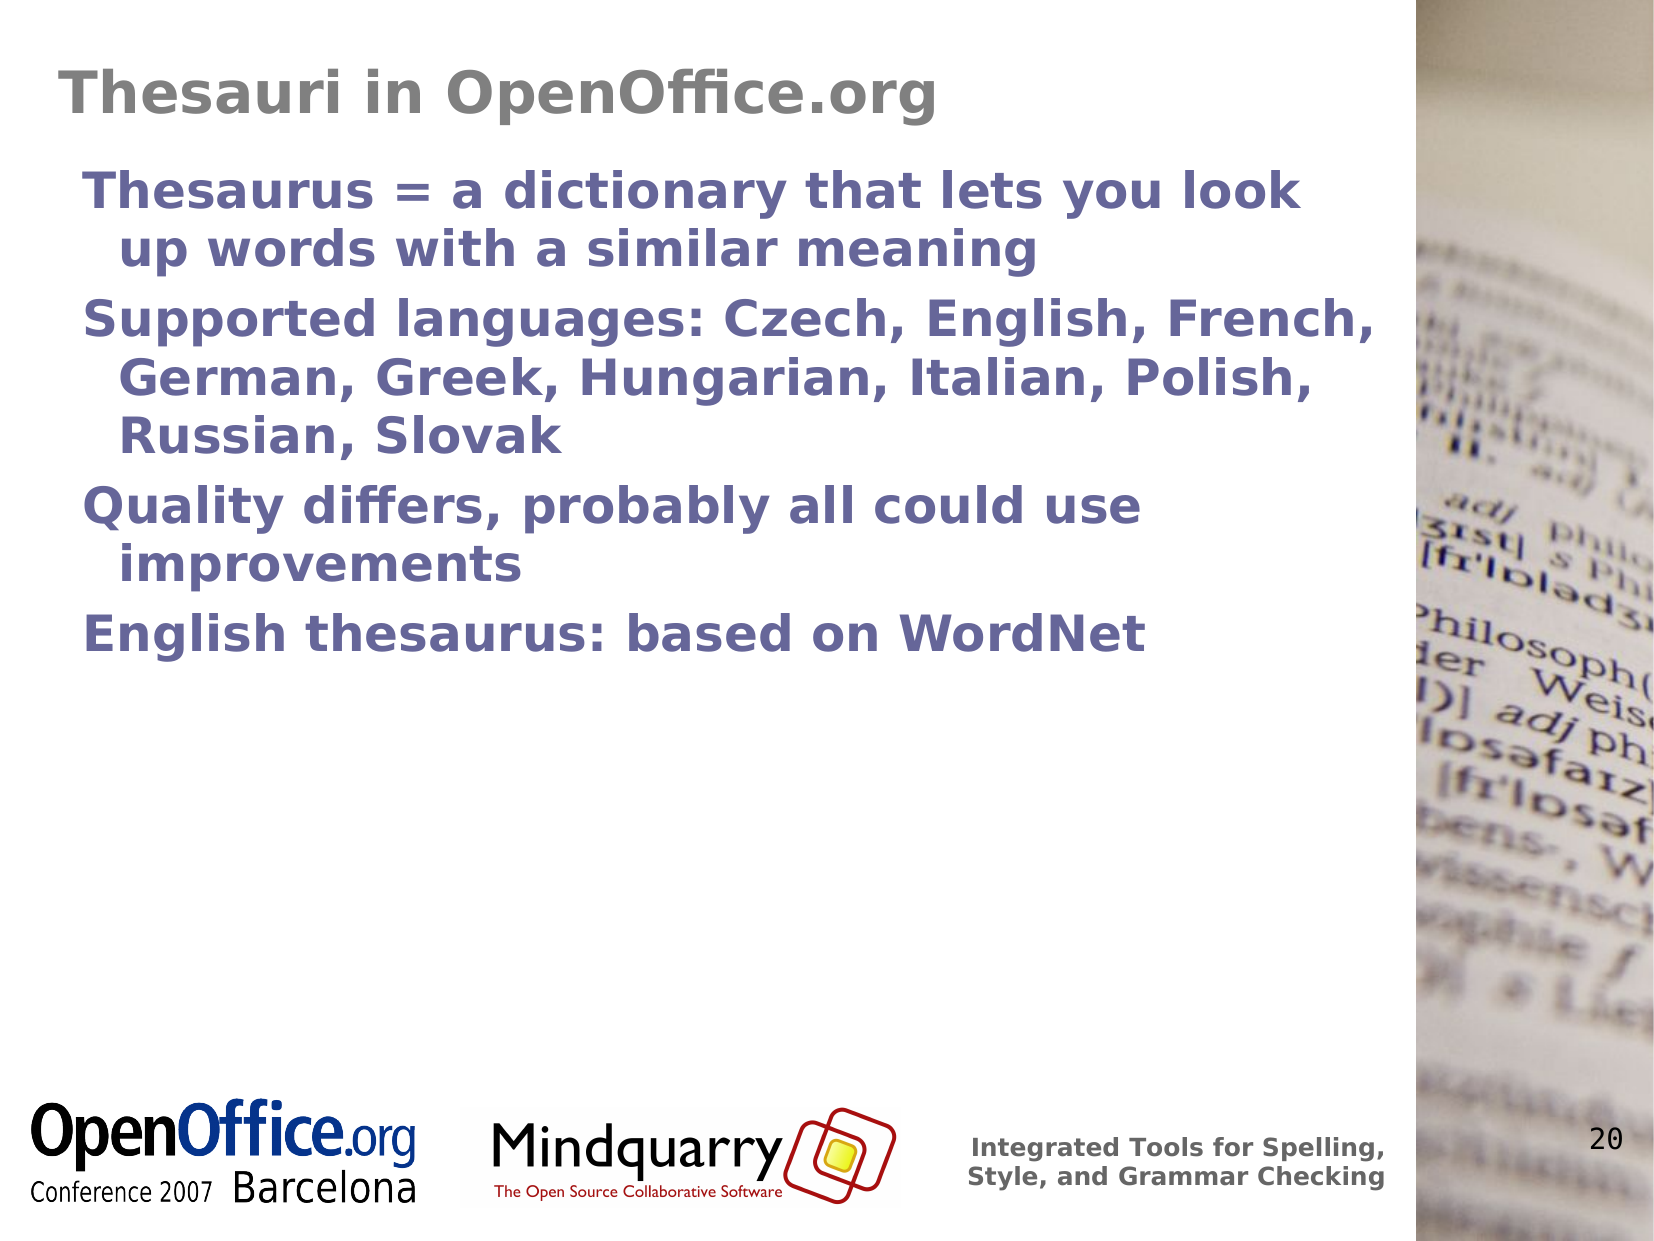

Thesauri in OpenOffice.org
Thesaurus = a dictionary that lets you look up words with a similar meaning
Supported languages: Czech, English, French, German, Greek, Hungarian, Italian, Polish, Russian, Slovak
Quality differs, probably all could use improvements
English thesaurus: based on WordNet
20
#